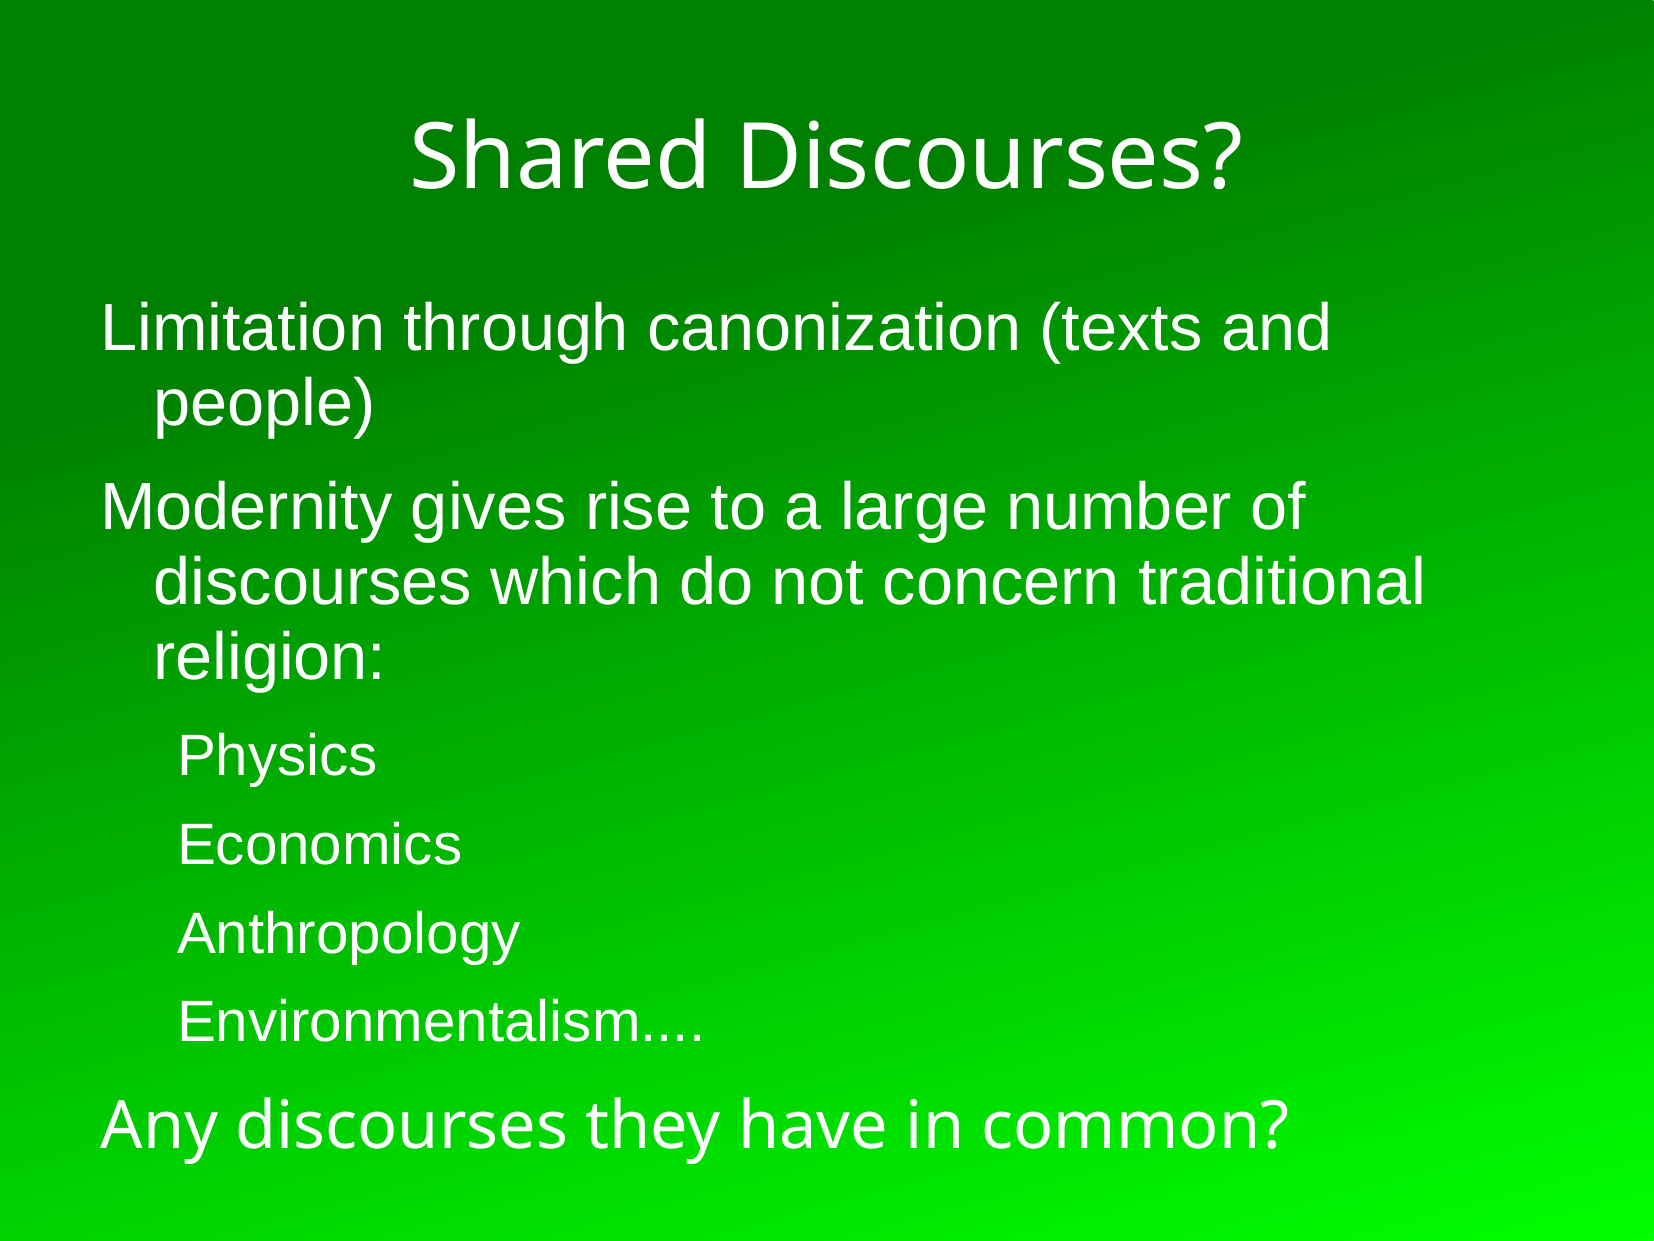

# Shared Discourses?
Limitation through canonization (texts and people)
Modernity gives rise to a large number of discourses which do not concern traditional religion:
Physics
Economics
Anthropology
Environmentalism....
Any discourses they have in common?